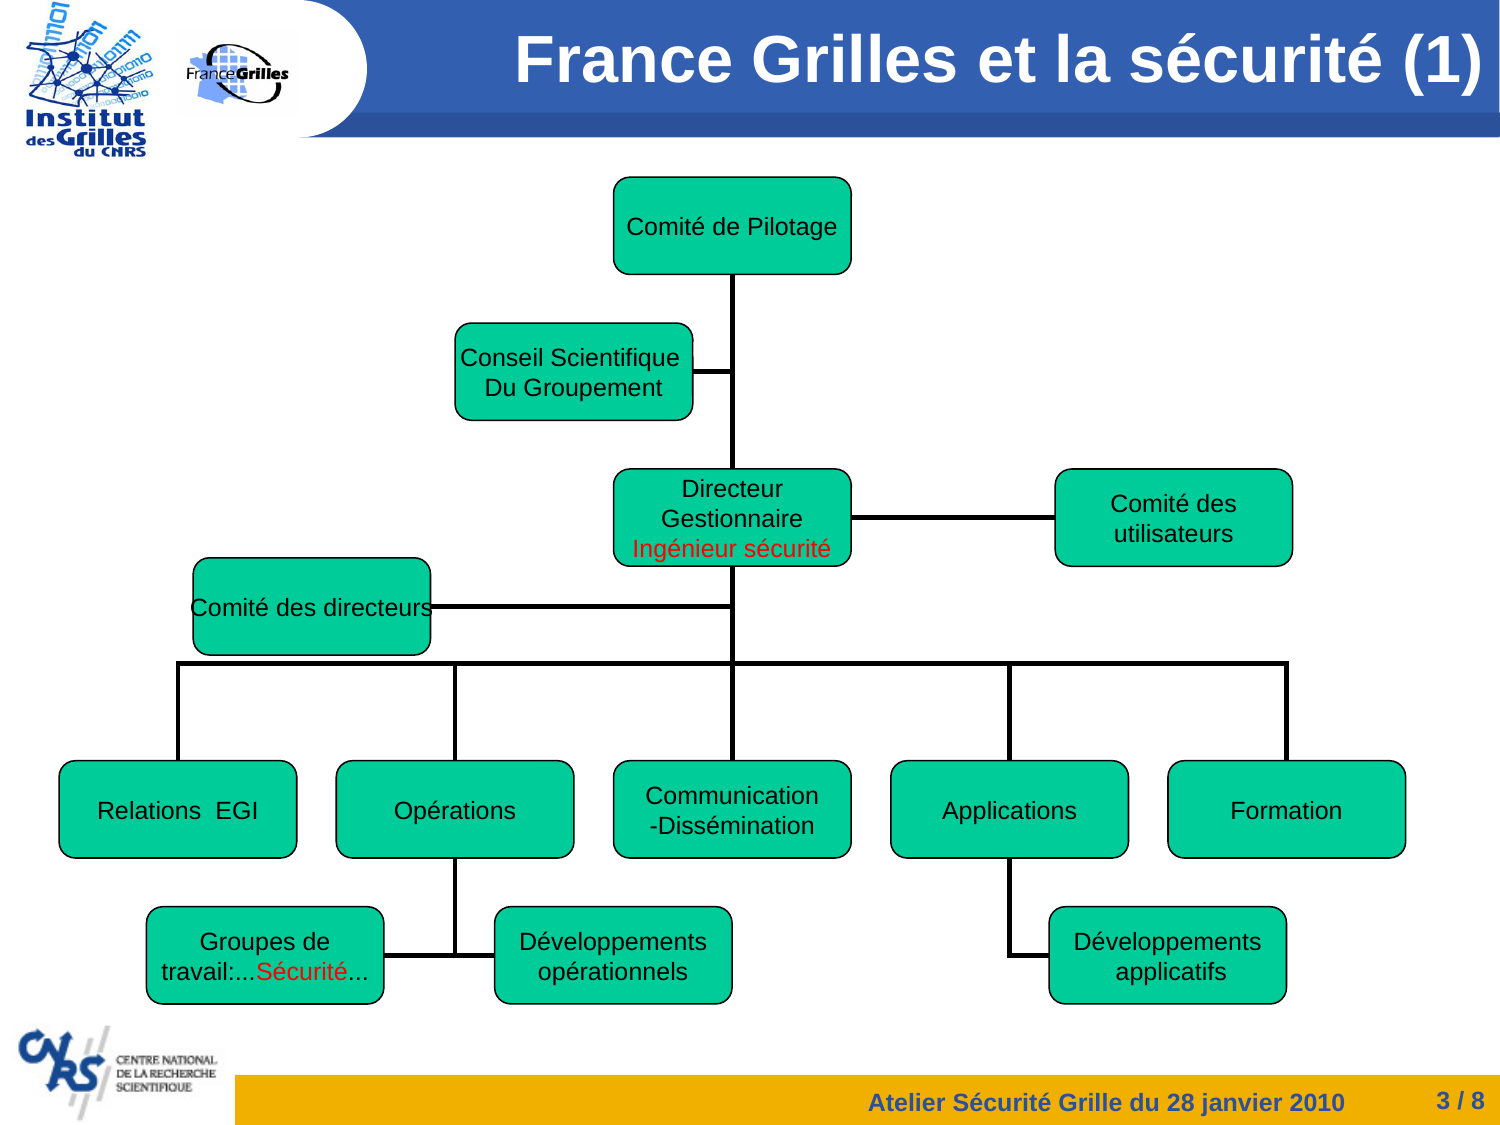

# France Grilles et la sécurité (1)
Comité de Pilotage
Conseil Scientifique
Du Groupement
Directeur
Gestionnaire
Ingénieur sécurité
Comité des utilisateurs
Comité des directeurs
Relations EGI
Opérations
Communication
-Dissémination
Applications
Formation
Développements
opérationnels
Développements
 applicatifs
Groupes de travail:...Sécurité...
Atelier Sécurité Grille du 28 janvier 2010